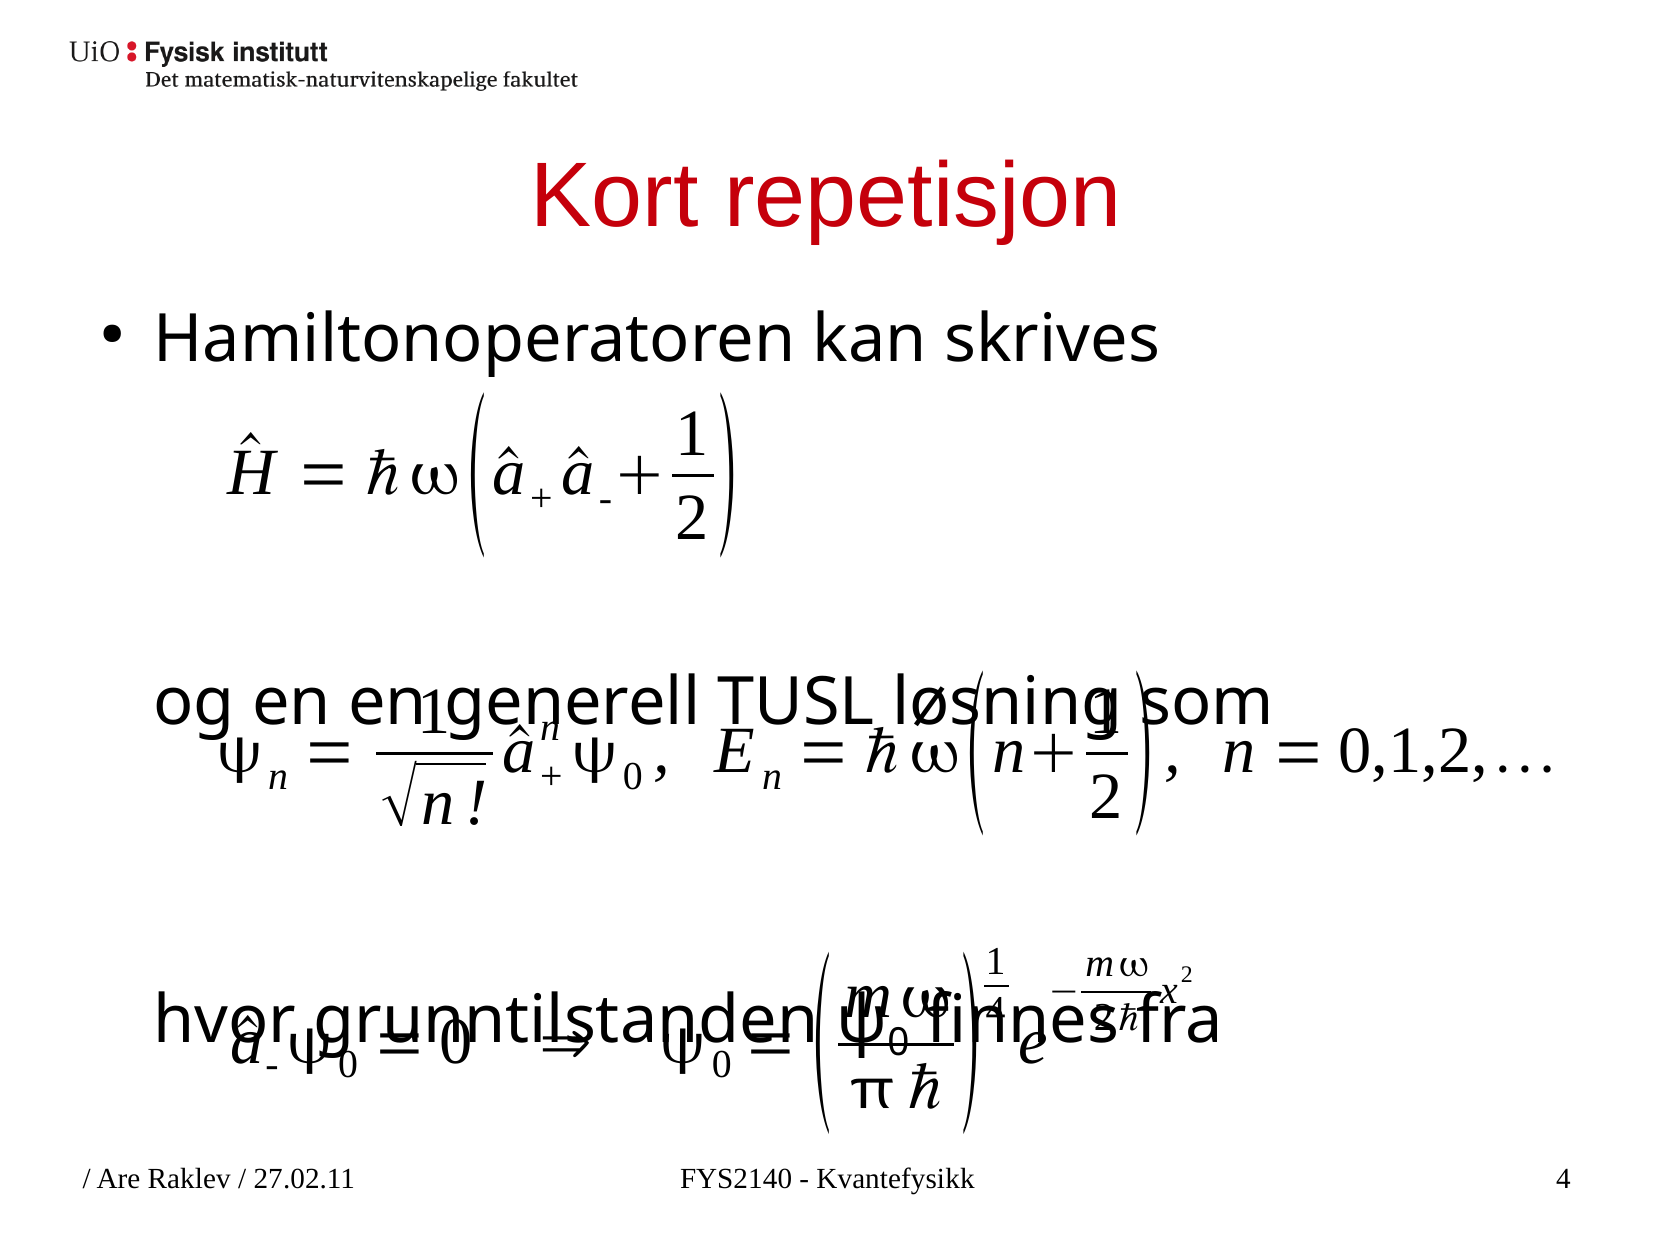

# Kort repetisjon
Hamiltonoperatoren kan skrives
og en en generell TUSL løsning som
hvor grunntilstanden ψ0 finnes fra
/ Are Raklev / 27.02.11
FYS2140 - Kvantefysikk
4